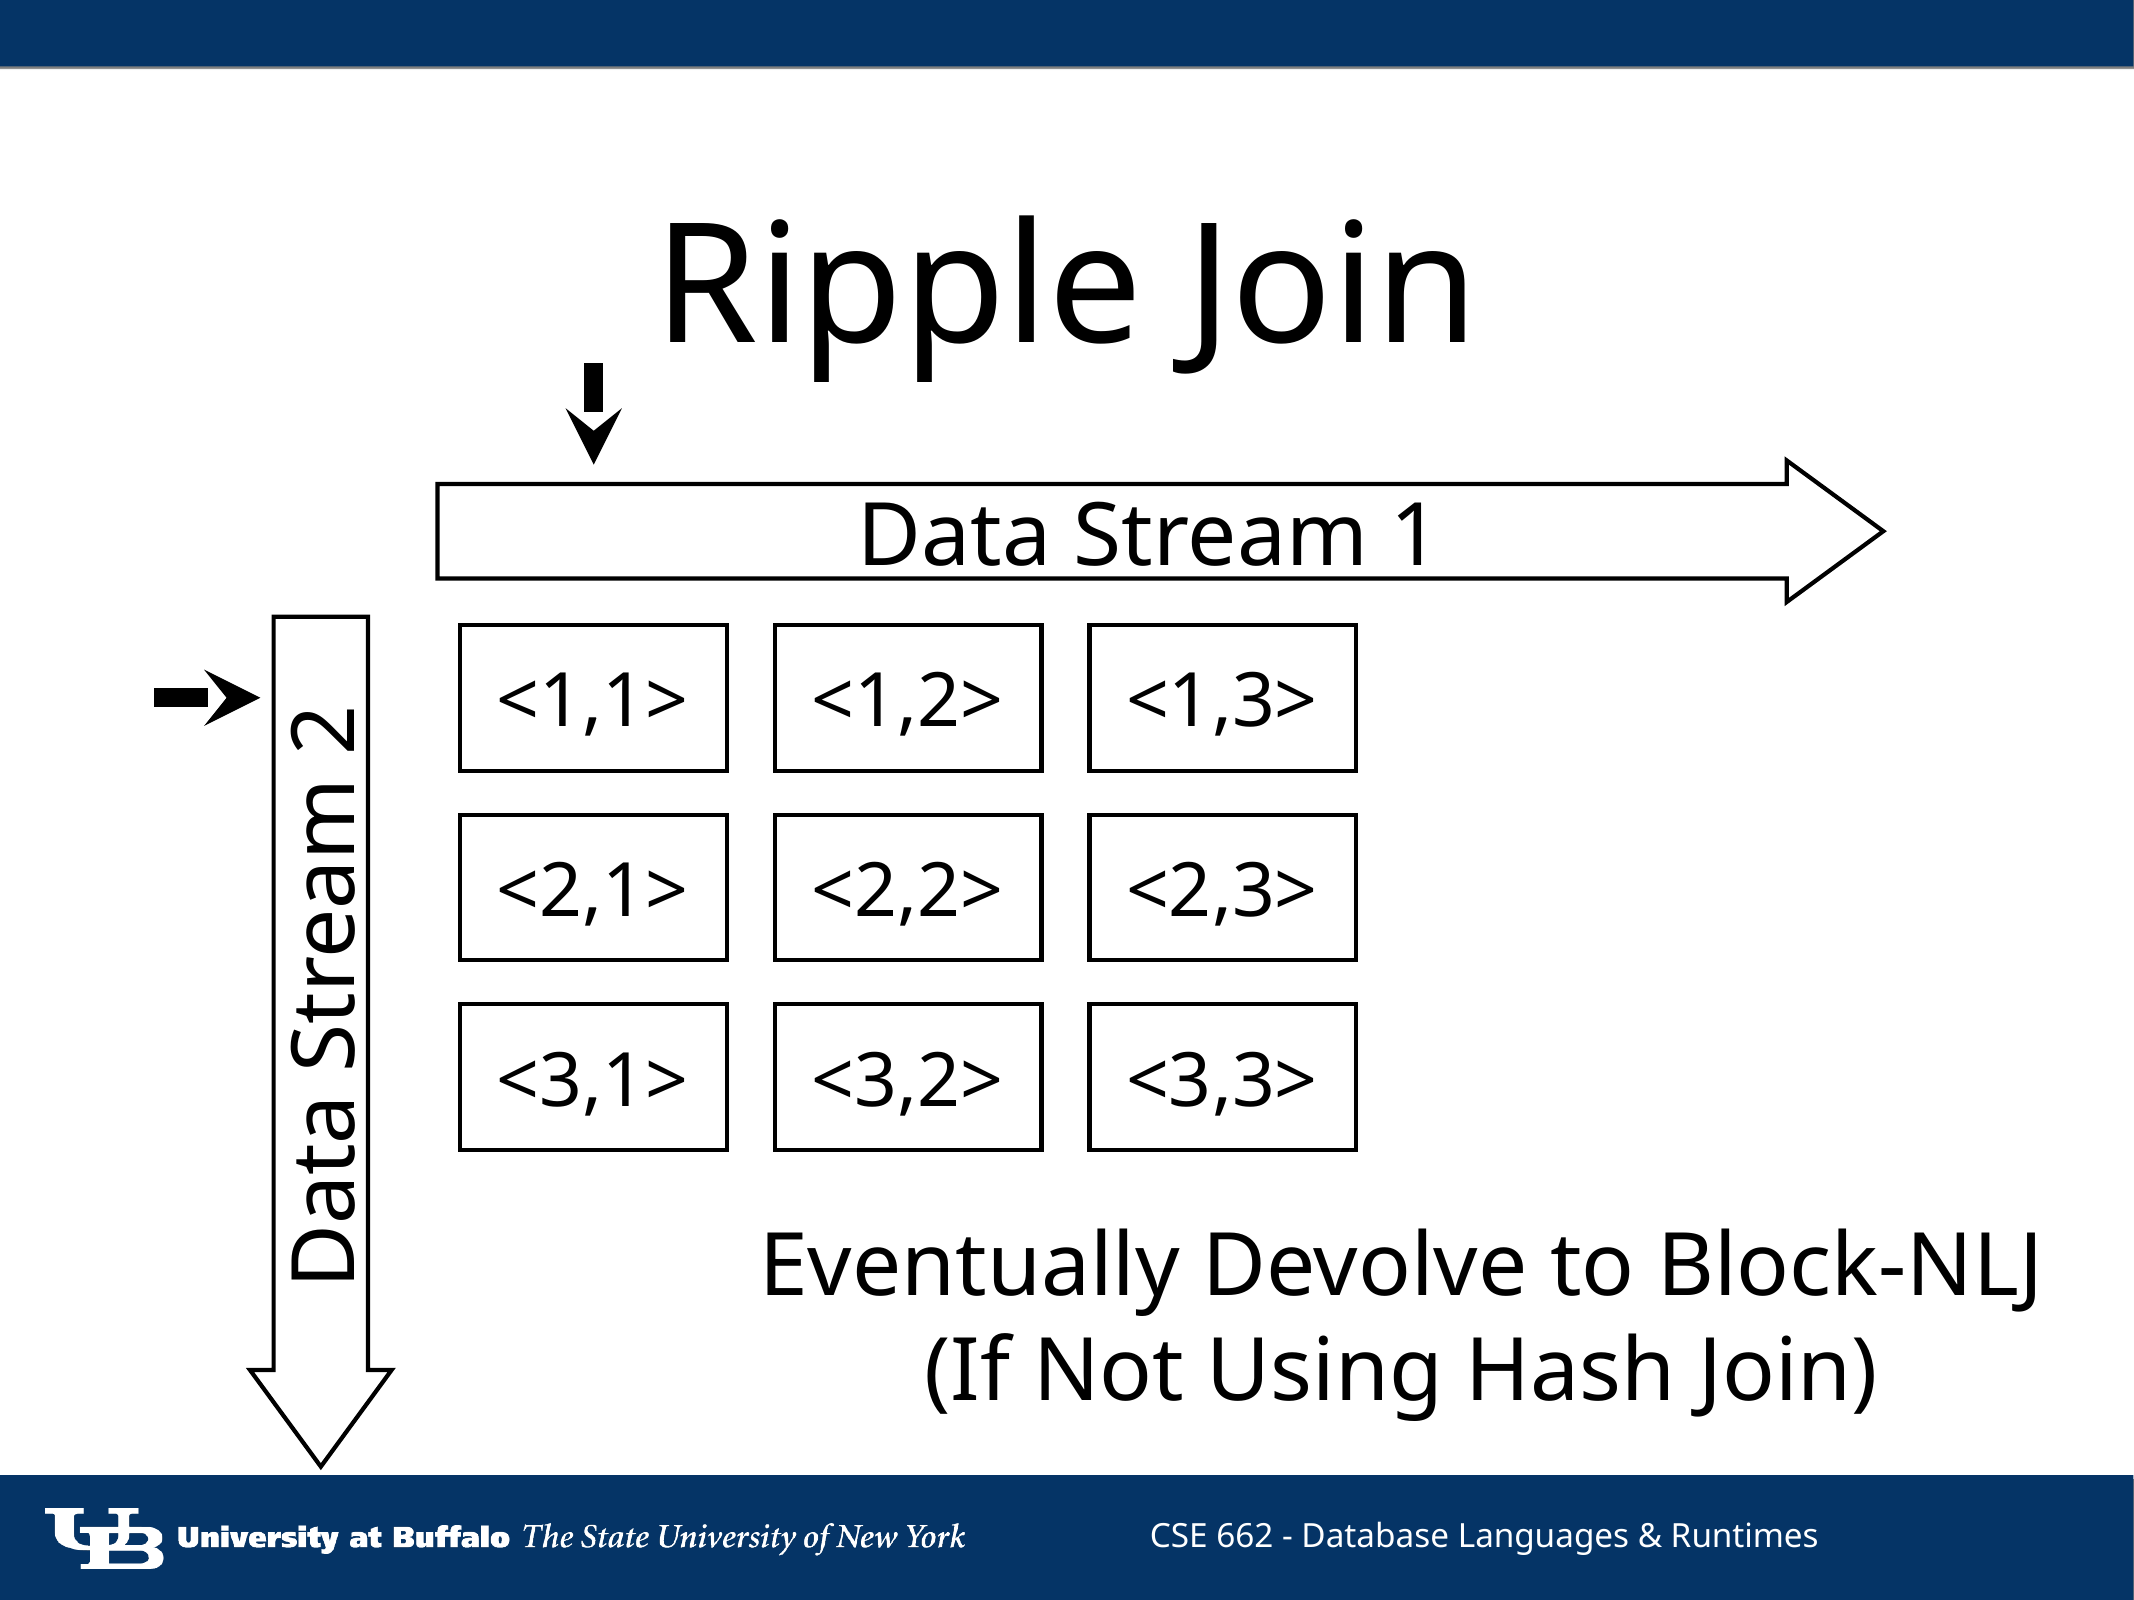

# Ripple Join
Data Stream 1
Data Stream 2
<1,1>
<1,2>
<1,3>
<2,1>
<2,2>
<2,3>
<3,1>
<3,2>
<3,3>
Eventually Devolve to Block-NLJ
(If Not Using Hash Join)